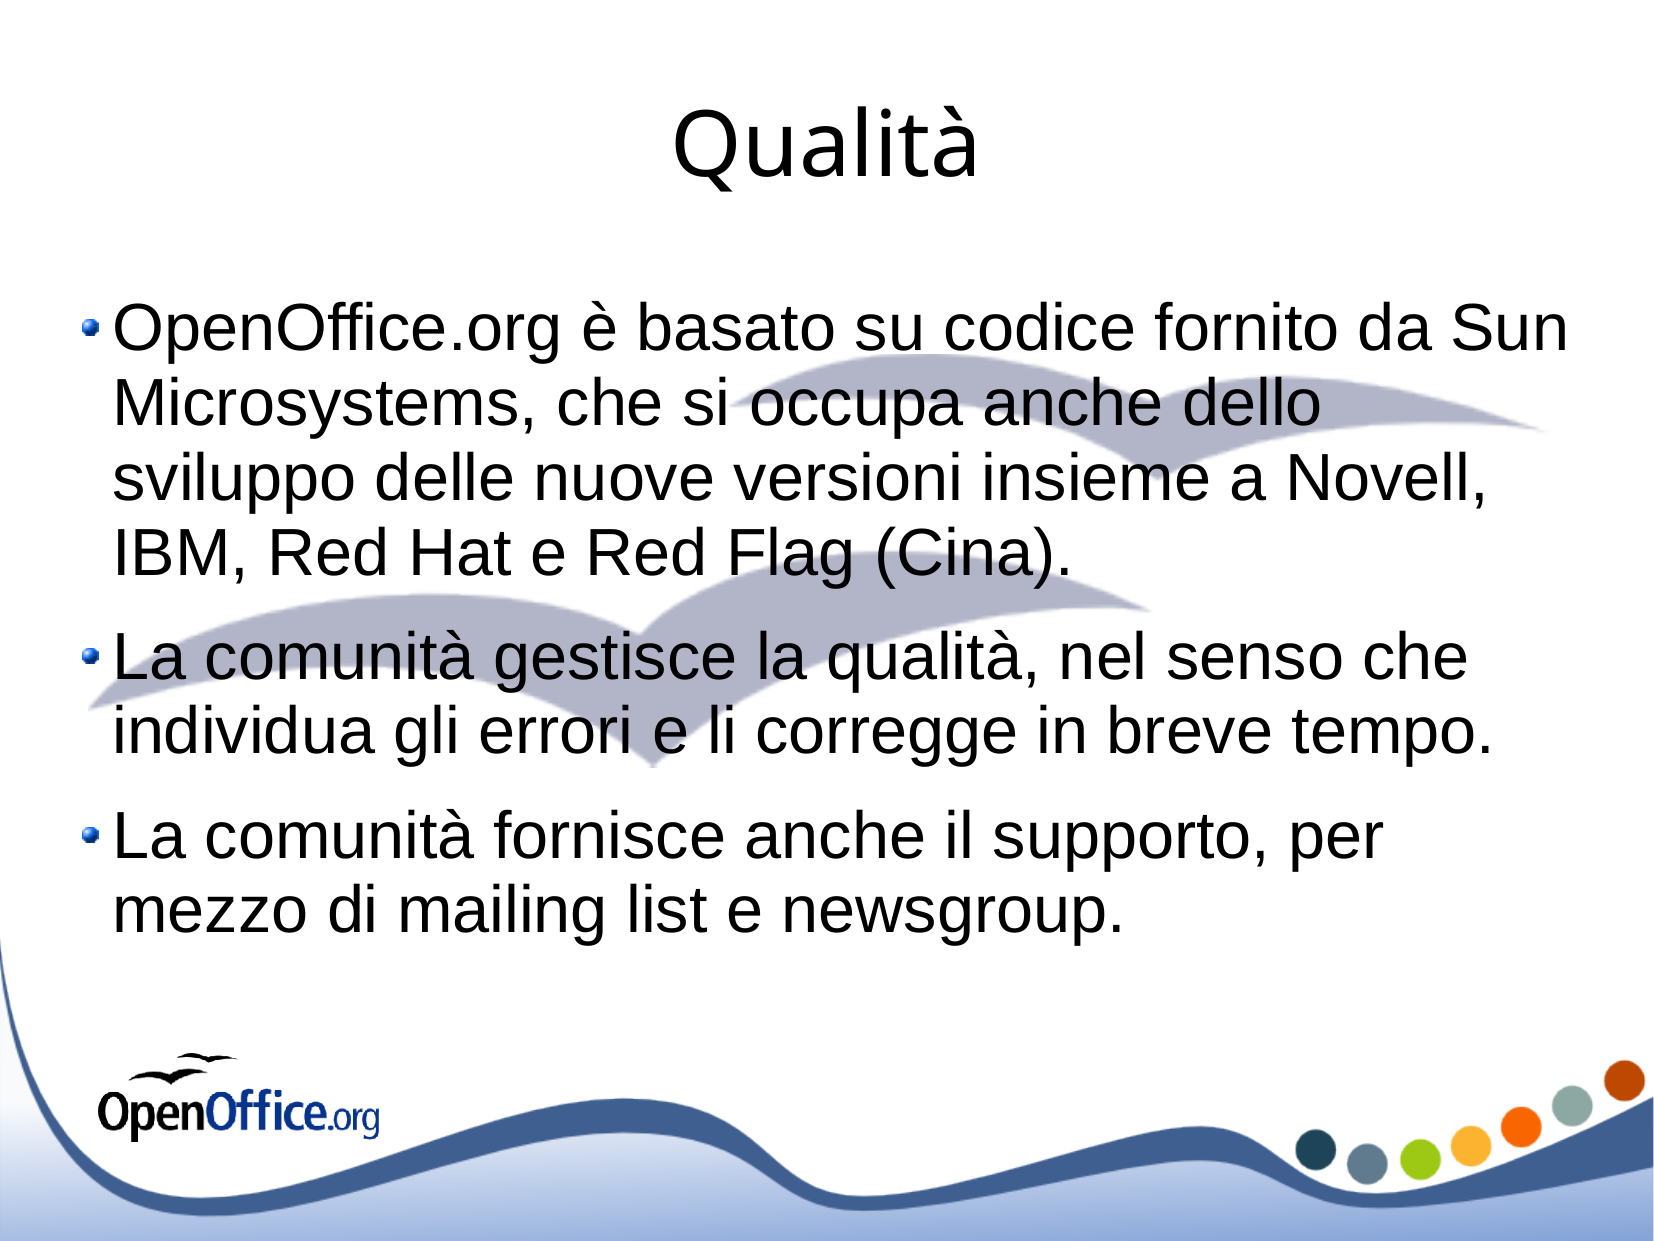

# Qualità
OpenOffice.org è basato su codice fornito da Sun Microsystems, che si occupa anche dello sviluppo delle nuove versioni insieme a Novell, IBM, Red Hat e Red Flag (Cina).
La comunità gestisce la qualità, nel senso che individua gli errori e li corregge in breve tempo.
La comunità fornisce anche il supporto, per mezzo di mailing list e newsgroup.